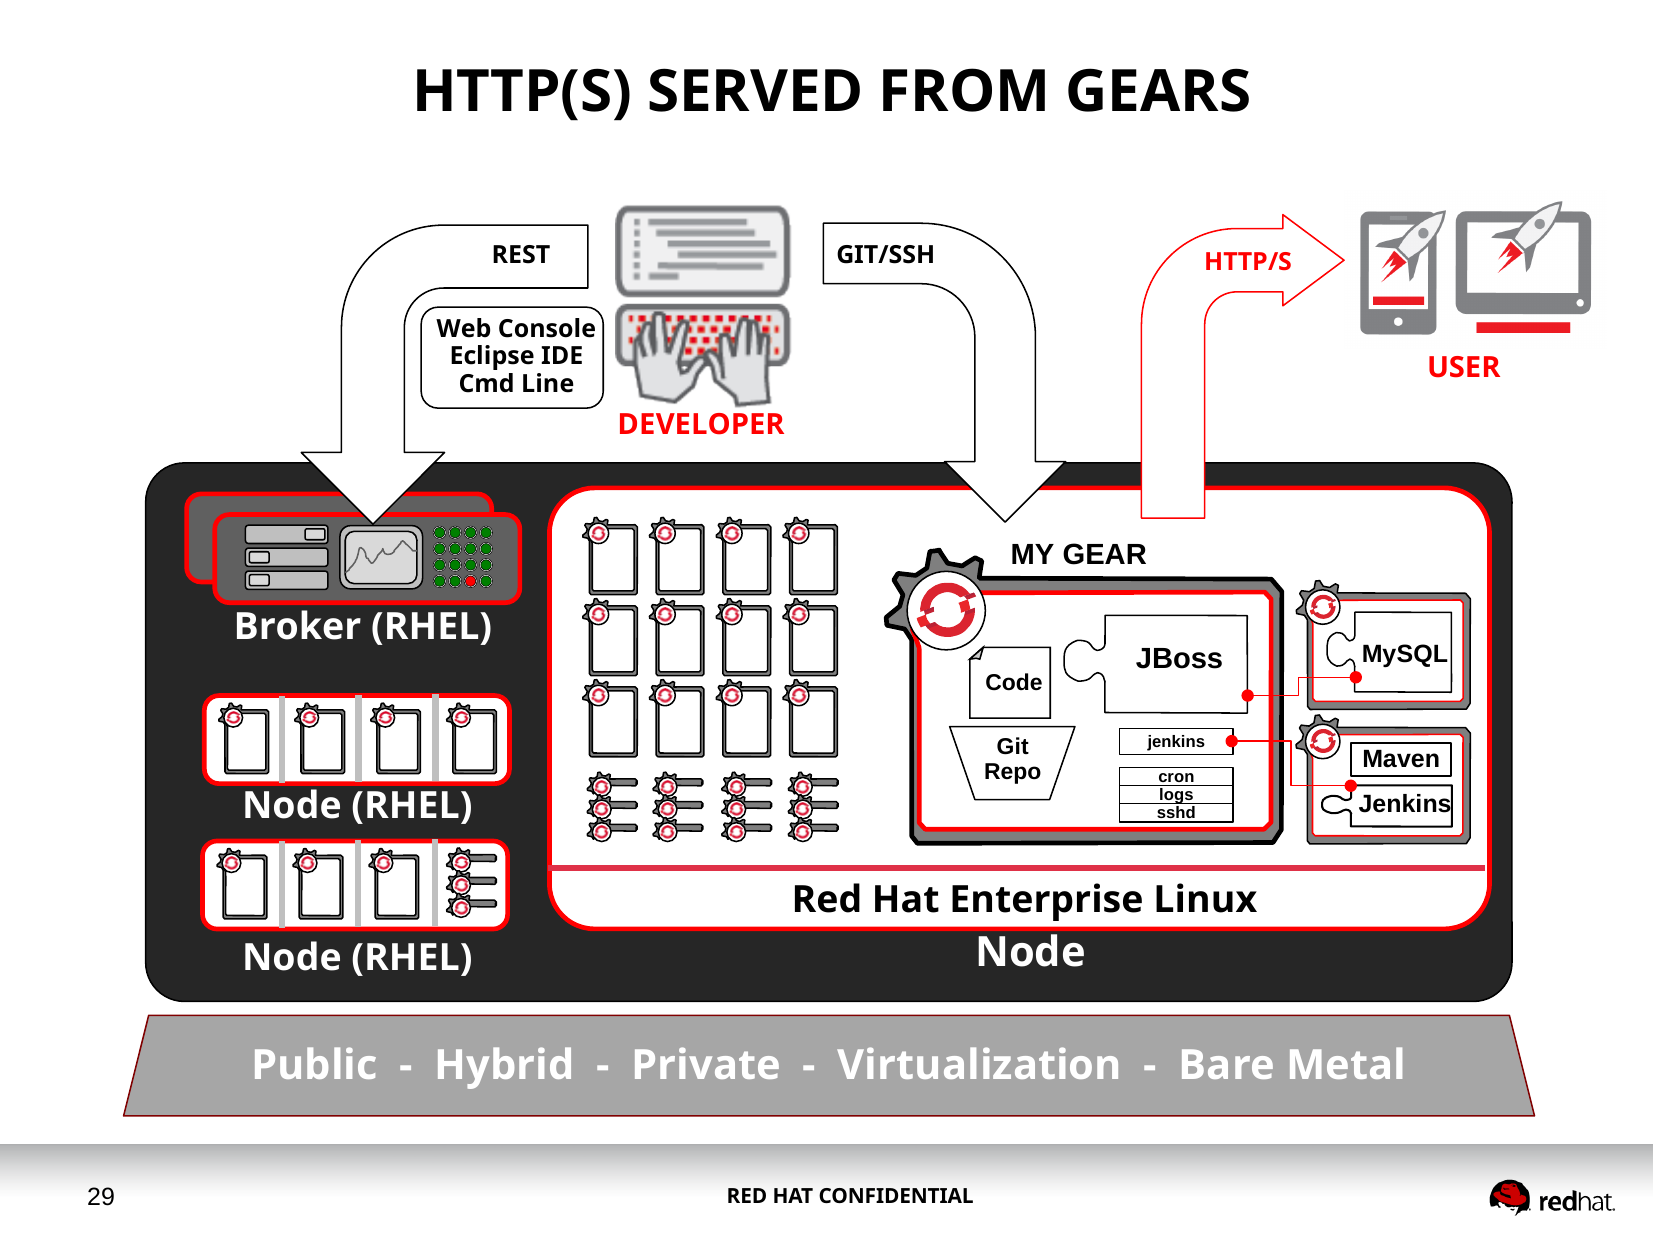

HTTP(S) SERVED FROM GEARS
REST
Web Console
Eclipse IDE
Cmd Line
GIT/SSH
HTTP/S
USER
DEVELOPER
RHEL
MY GEAR
Broker (RHEL)
MySQL
JBoss
Code
Git
Repo
jenkins
Maven
cron
Node (RHEL)
Jenkins
logs
sshd
Red Hat Enterprise Linux
Node
Node (RHEL)
Public - Hybrid - Private - Virtualization - Bare Metal